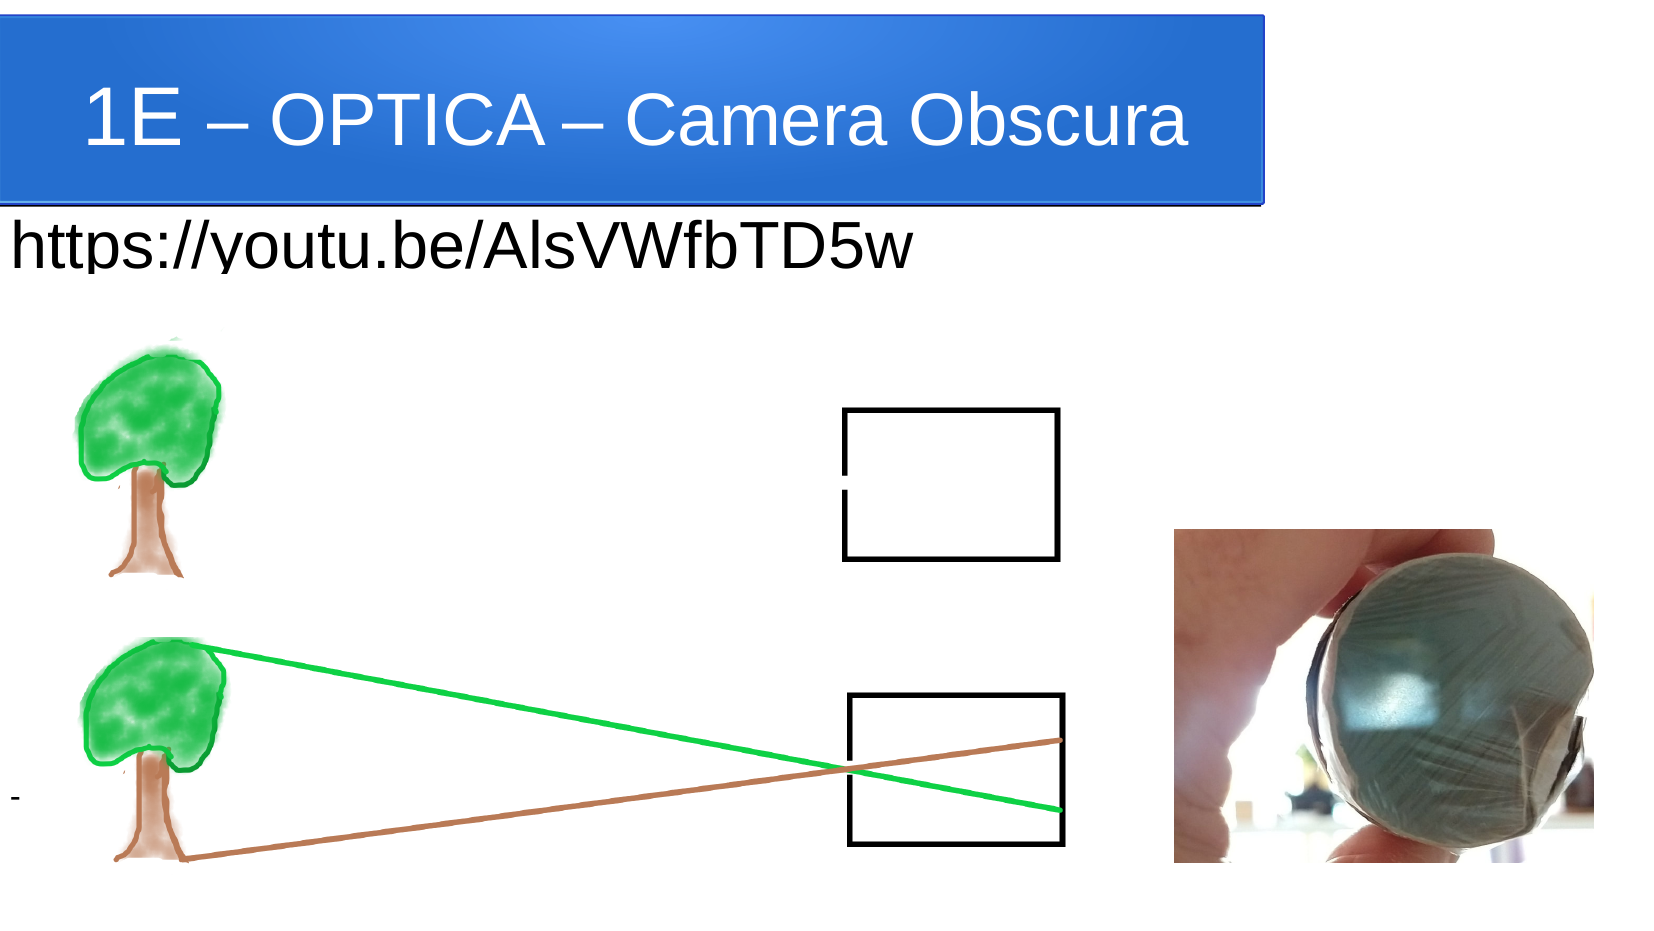

# 1E – OPTICA – Camera Obscura
https://youtu.be/AlsVWfbTD5w